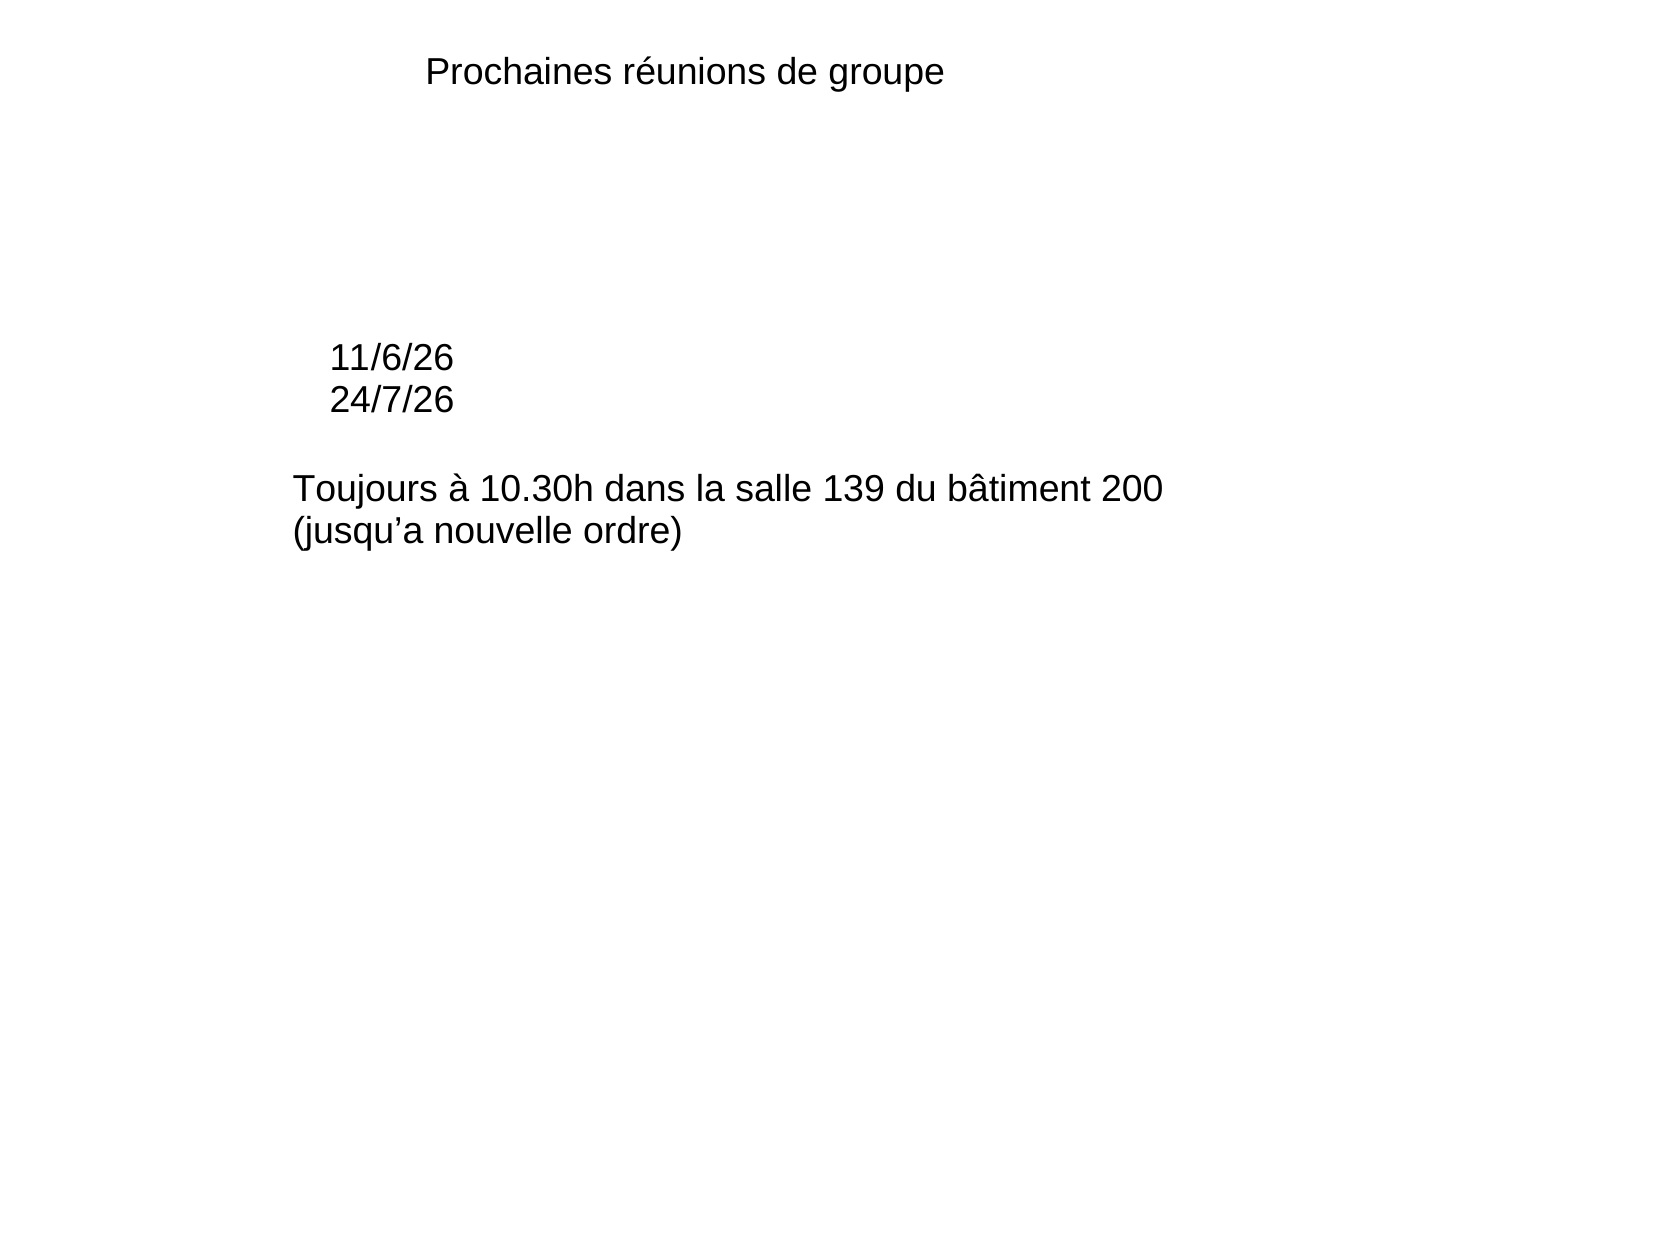

Prochaines réunions de groupe
Toujours à 10.30h dans la salle 139 du bâtiment 200
(jusqu’a nouvelle ordre)
11/6/26
24/7/26